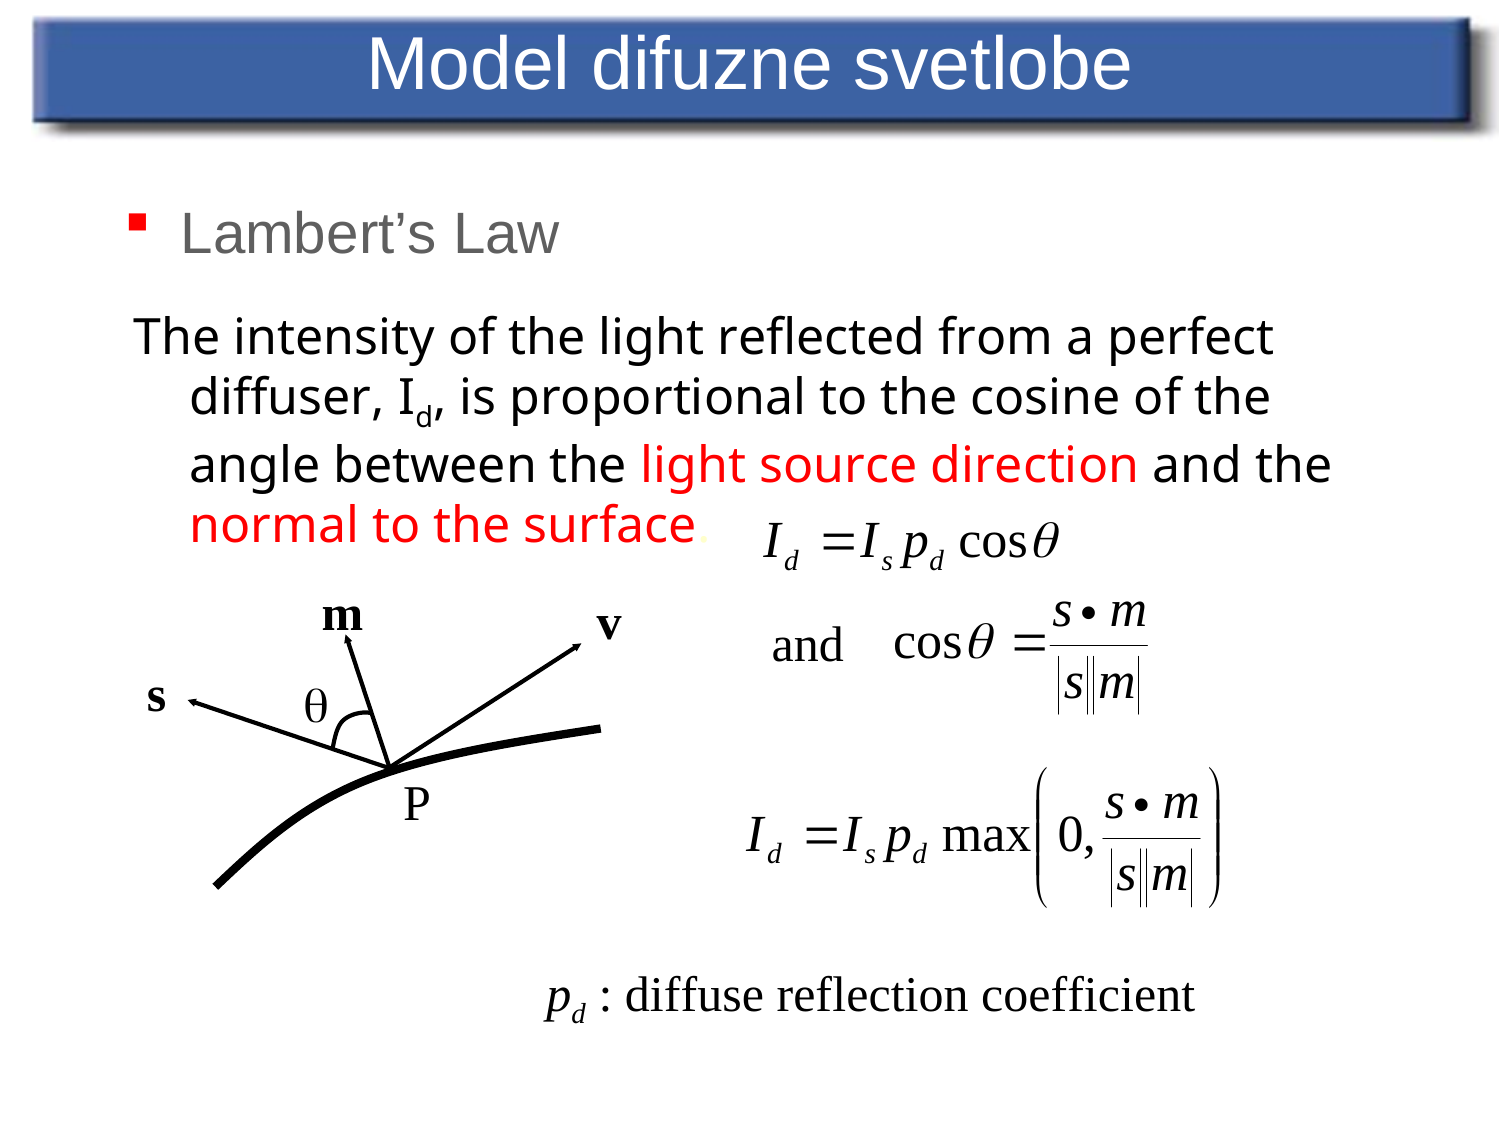

# Model difuzne svetlobe
Lambert’s Law
The intensity of the light reflected from a perfect diffuser, Id, is proportional to the cosine of the angle between the light source direction and the normal to the surface.
m
and
v
s

pd : diffuse reflection coefficient
P